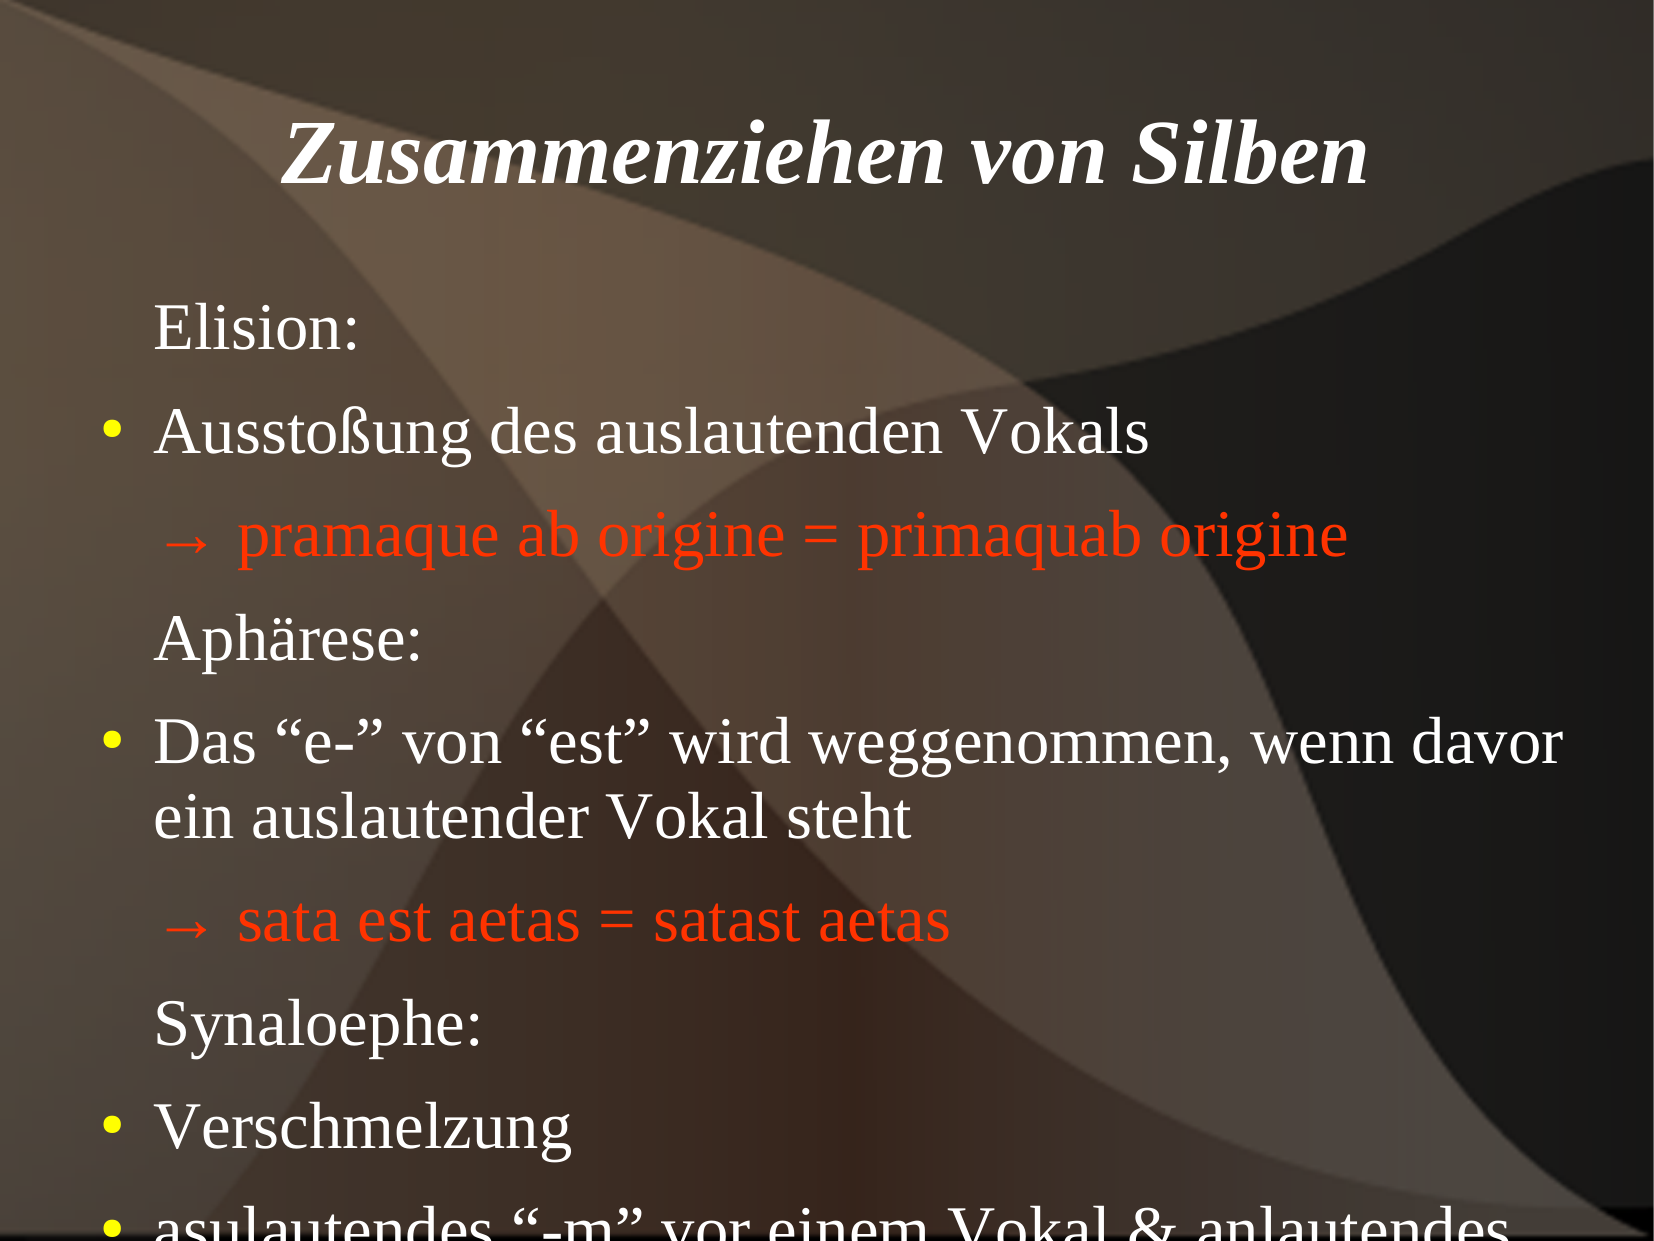

# Zusammenziehen von Silben
Elision:
Ausstoßung des auslautenden Vokals
→ pramaque ab origine = primaquab origine
Aphärese:
Das “e-” von “est” wird weggenommen, wenn davor ein auslautender Vokal steht
→ sata est aetas = satast aetas
Synaloephe:
Verschmelzung
asulautendes “-m” vor einem Vokal & anlautendes “h-” nach einem Vokal werden verschliffen
H = Hauchlaut
→ nemorum avia = nemoravia
→ perque hiemes = perquiemes